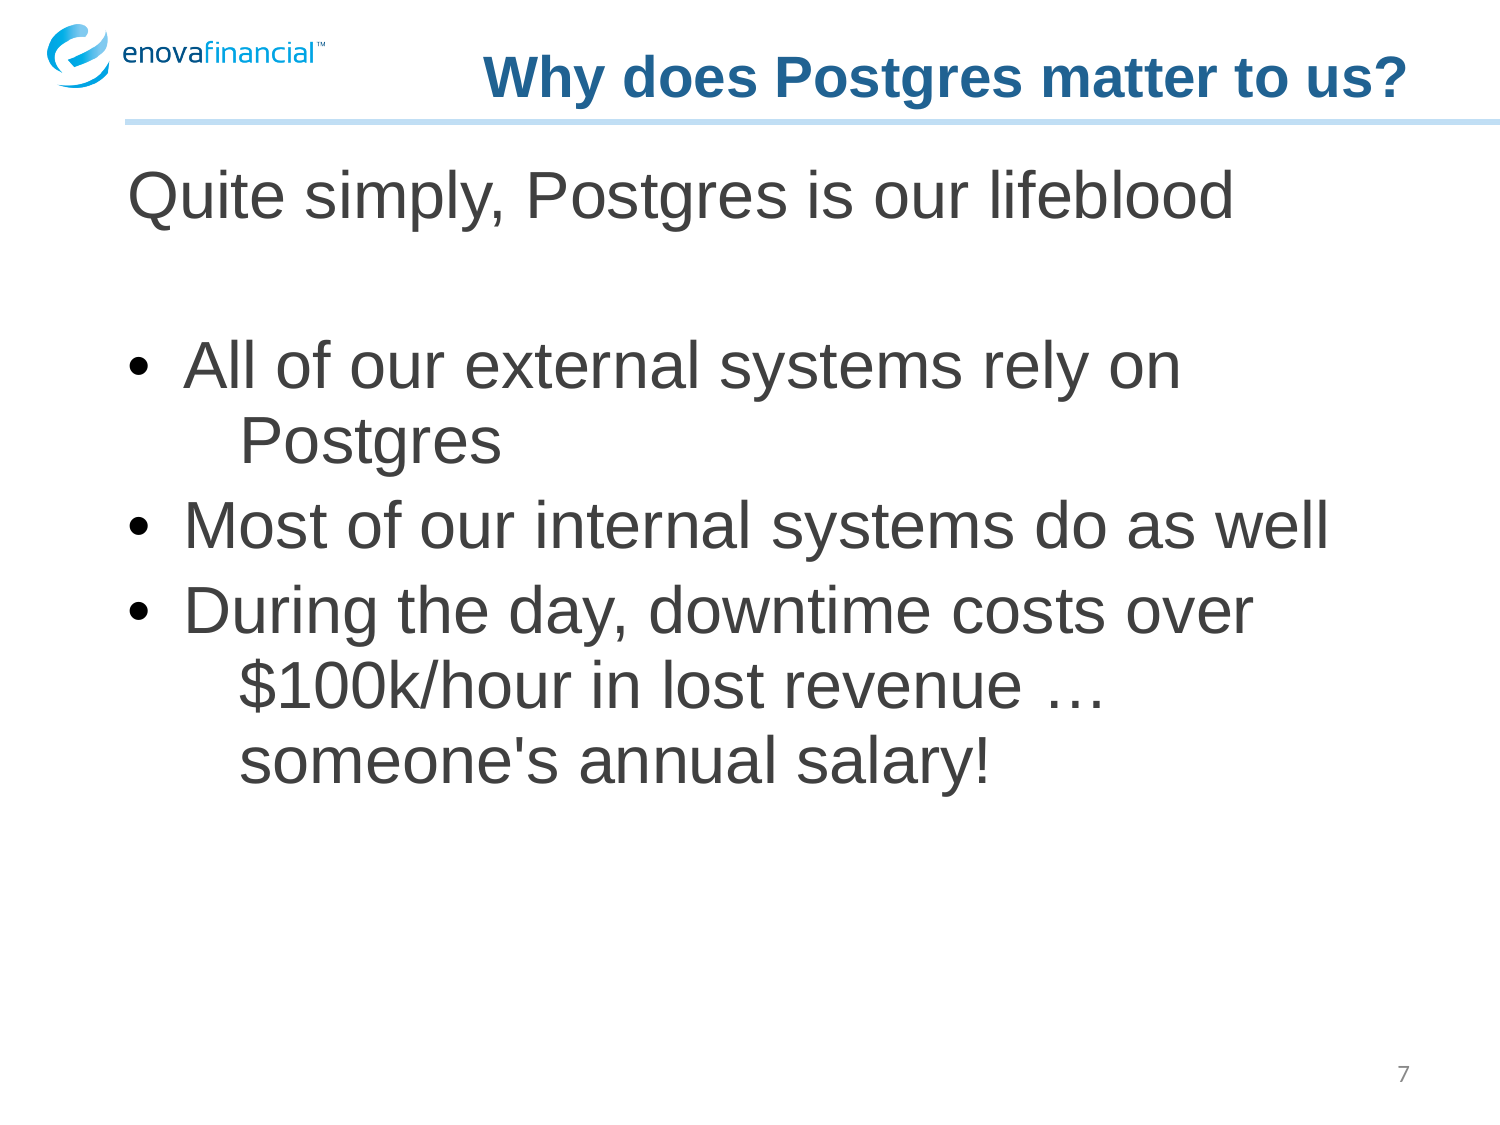

Why does Postgres matter to us?
# Quite simply, Postgres is our lifeblood
All of our external systems rely on Postgres
Most of our internal systems do as well
During the day, downtime costs over $100k/hour in lost revenue … someone's annual salary!